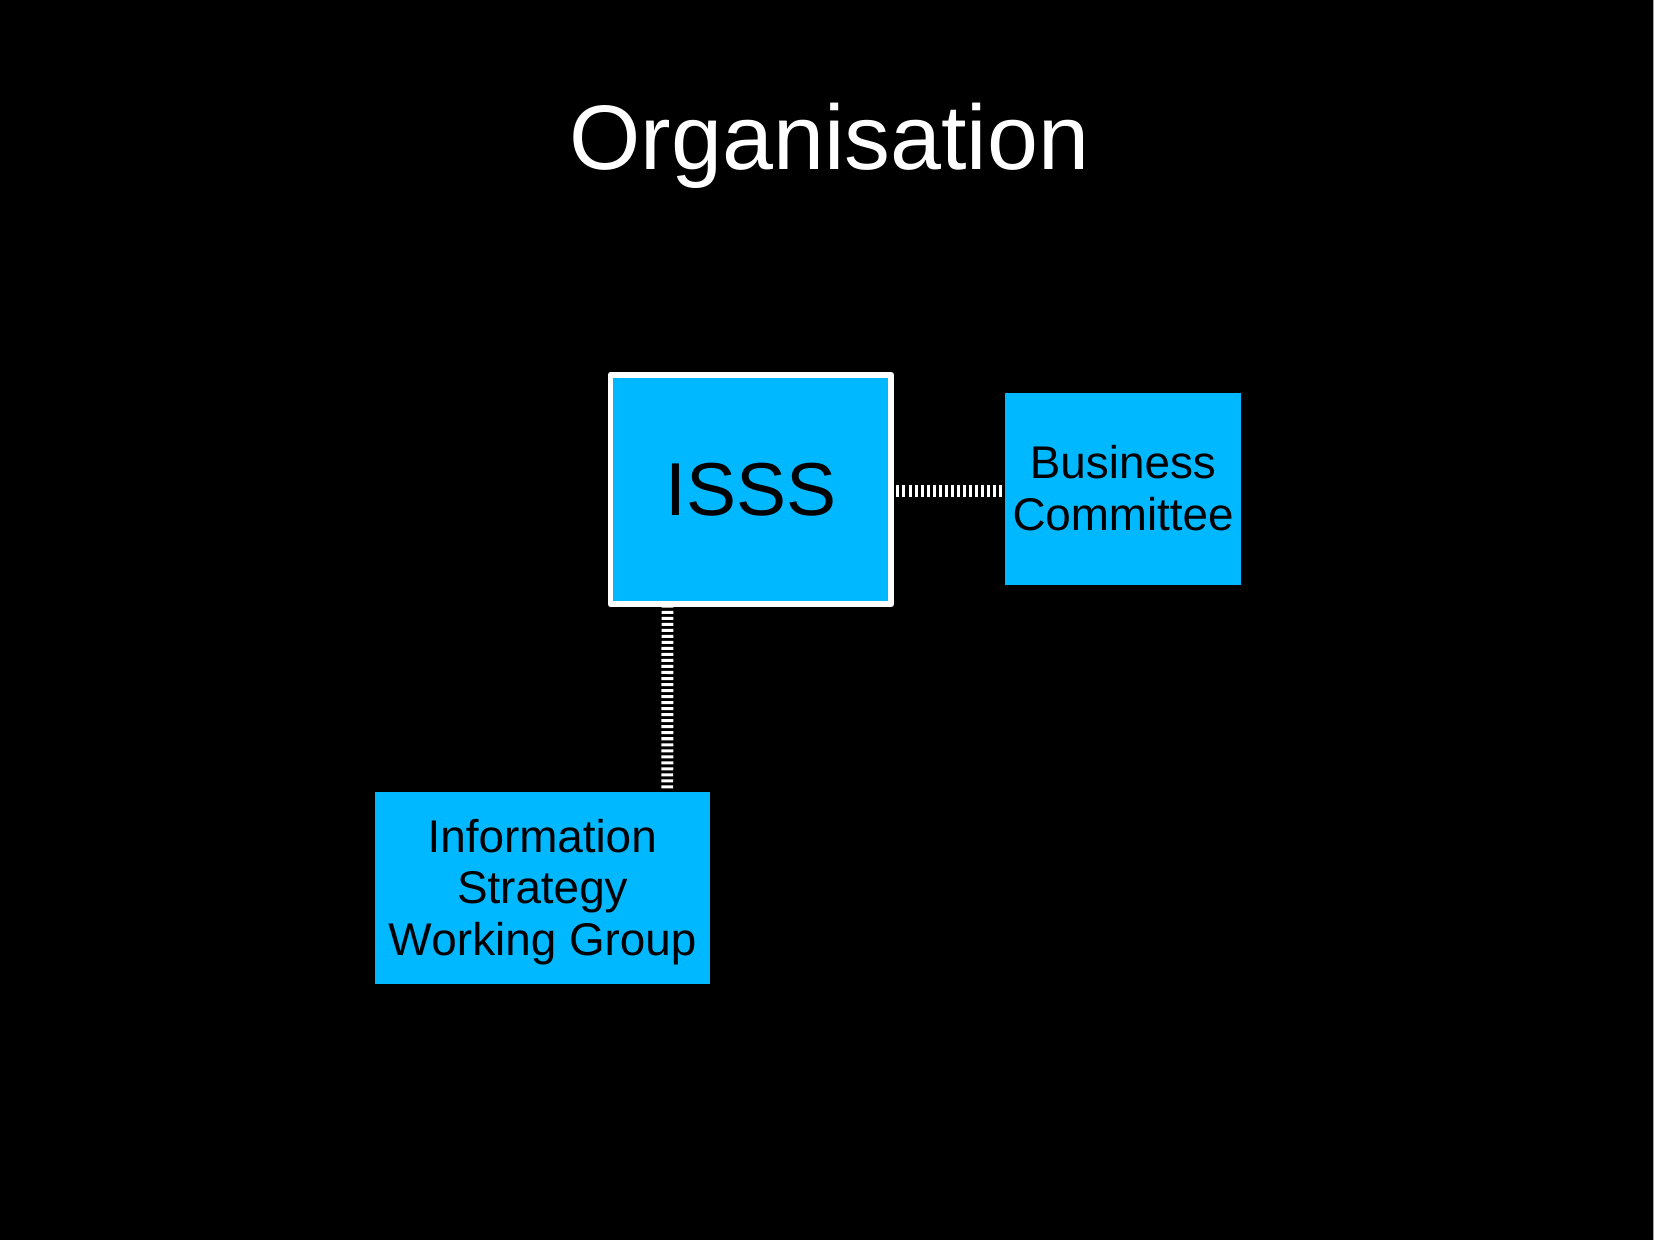

# Organisation
ISSS
Business
Committee
Information
Strategy
Working Group